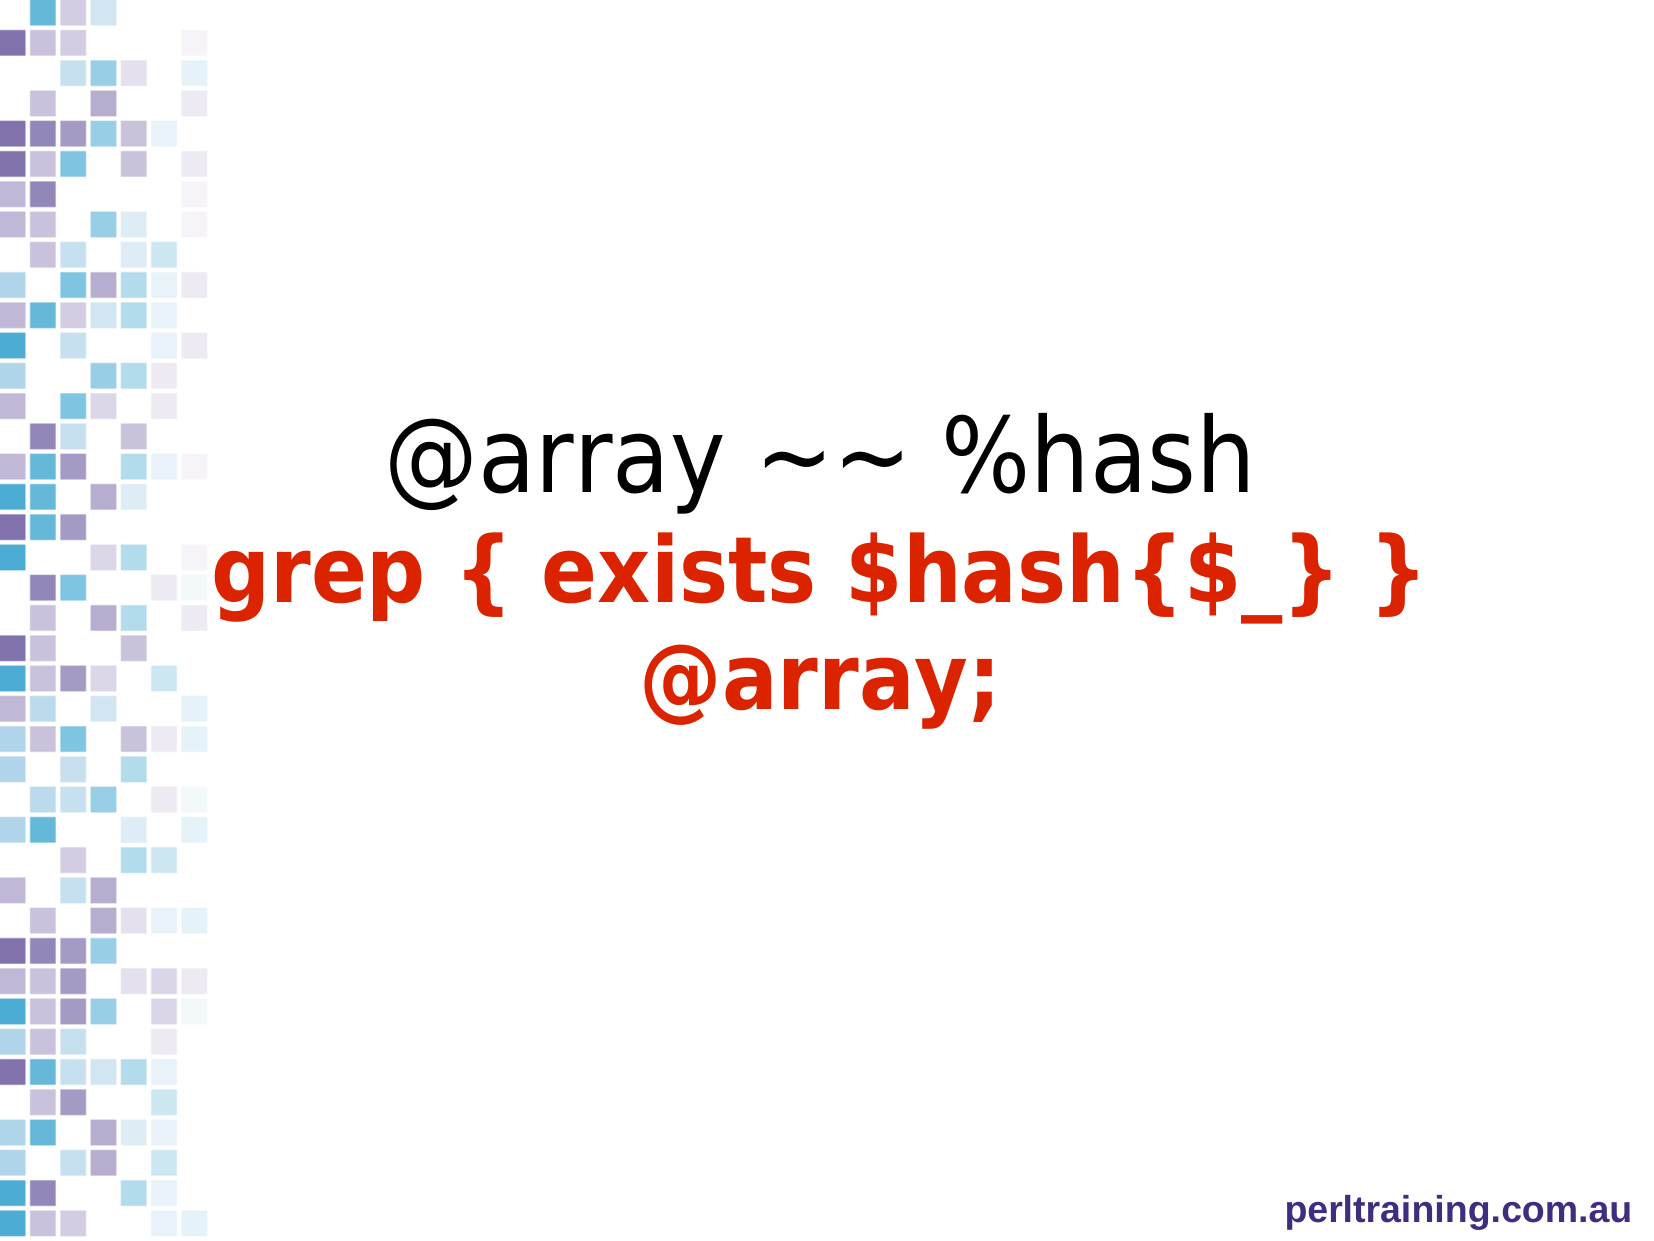

# @array ~~ %hash grep { exists $hash{$_} } @array;